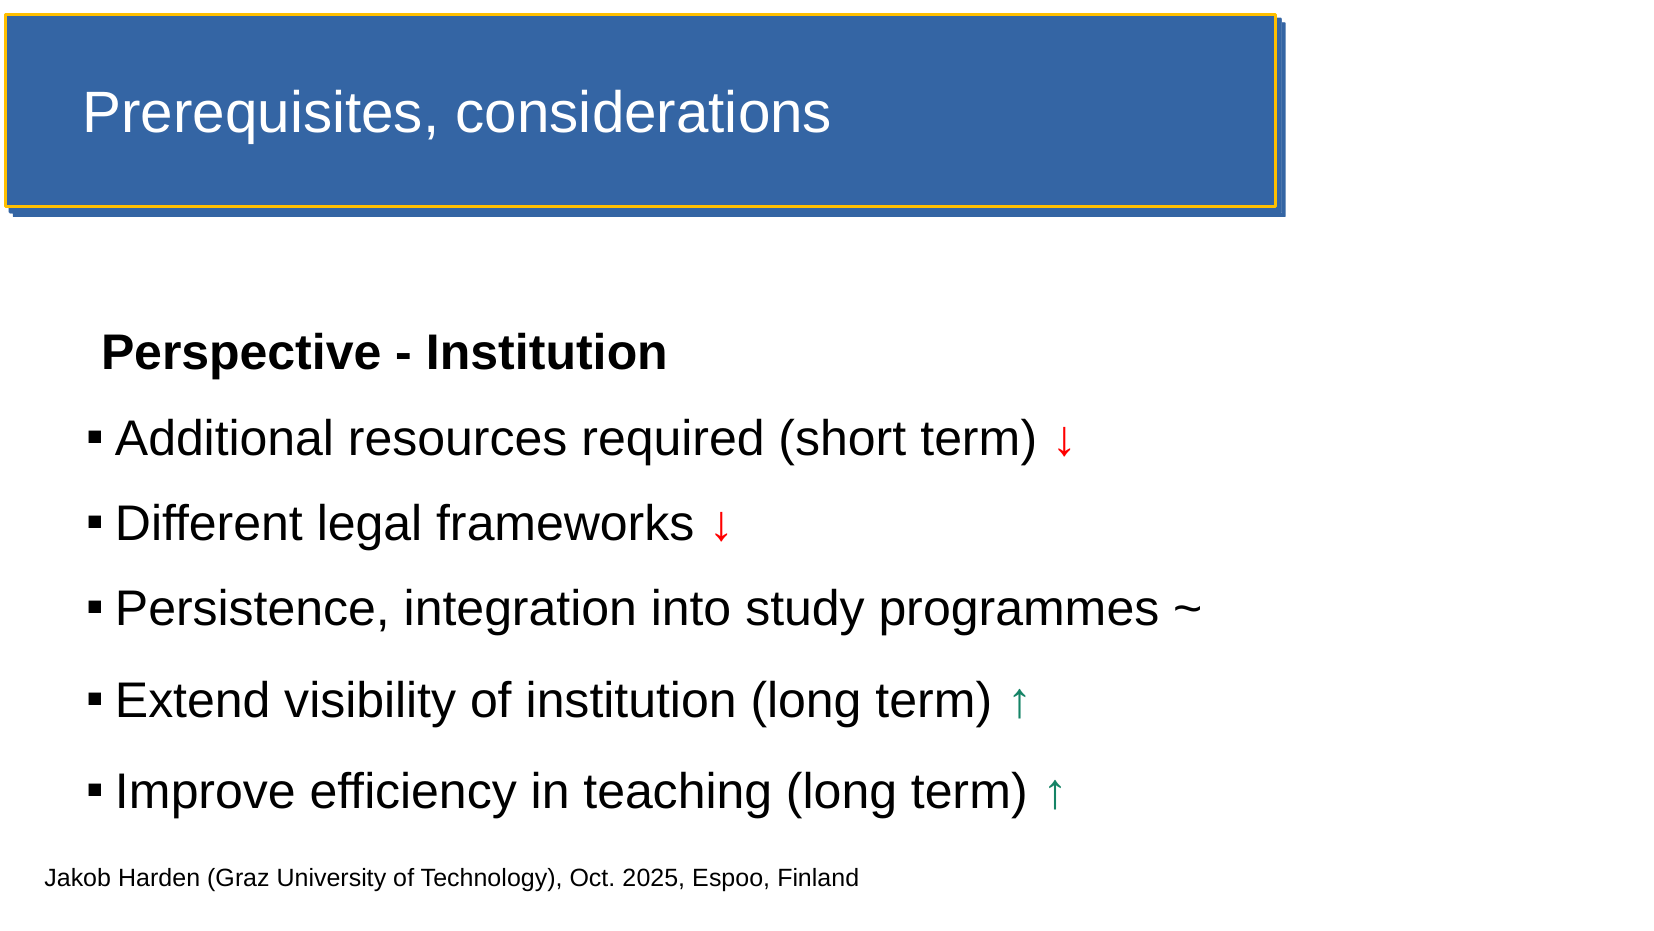

# Prerequisites, considerations
Perspective - Institution
 Additional resources required (short term) ↓
 Different legal frameworks ↓
 Persistence, integration into study programmes ~
 Extend visibility of institution (long term) ↑
 Improve efficiency in teaching (long term) ↑